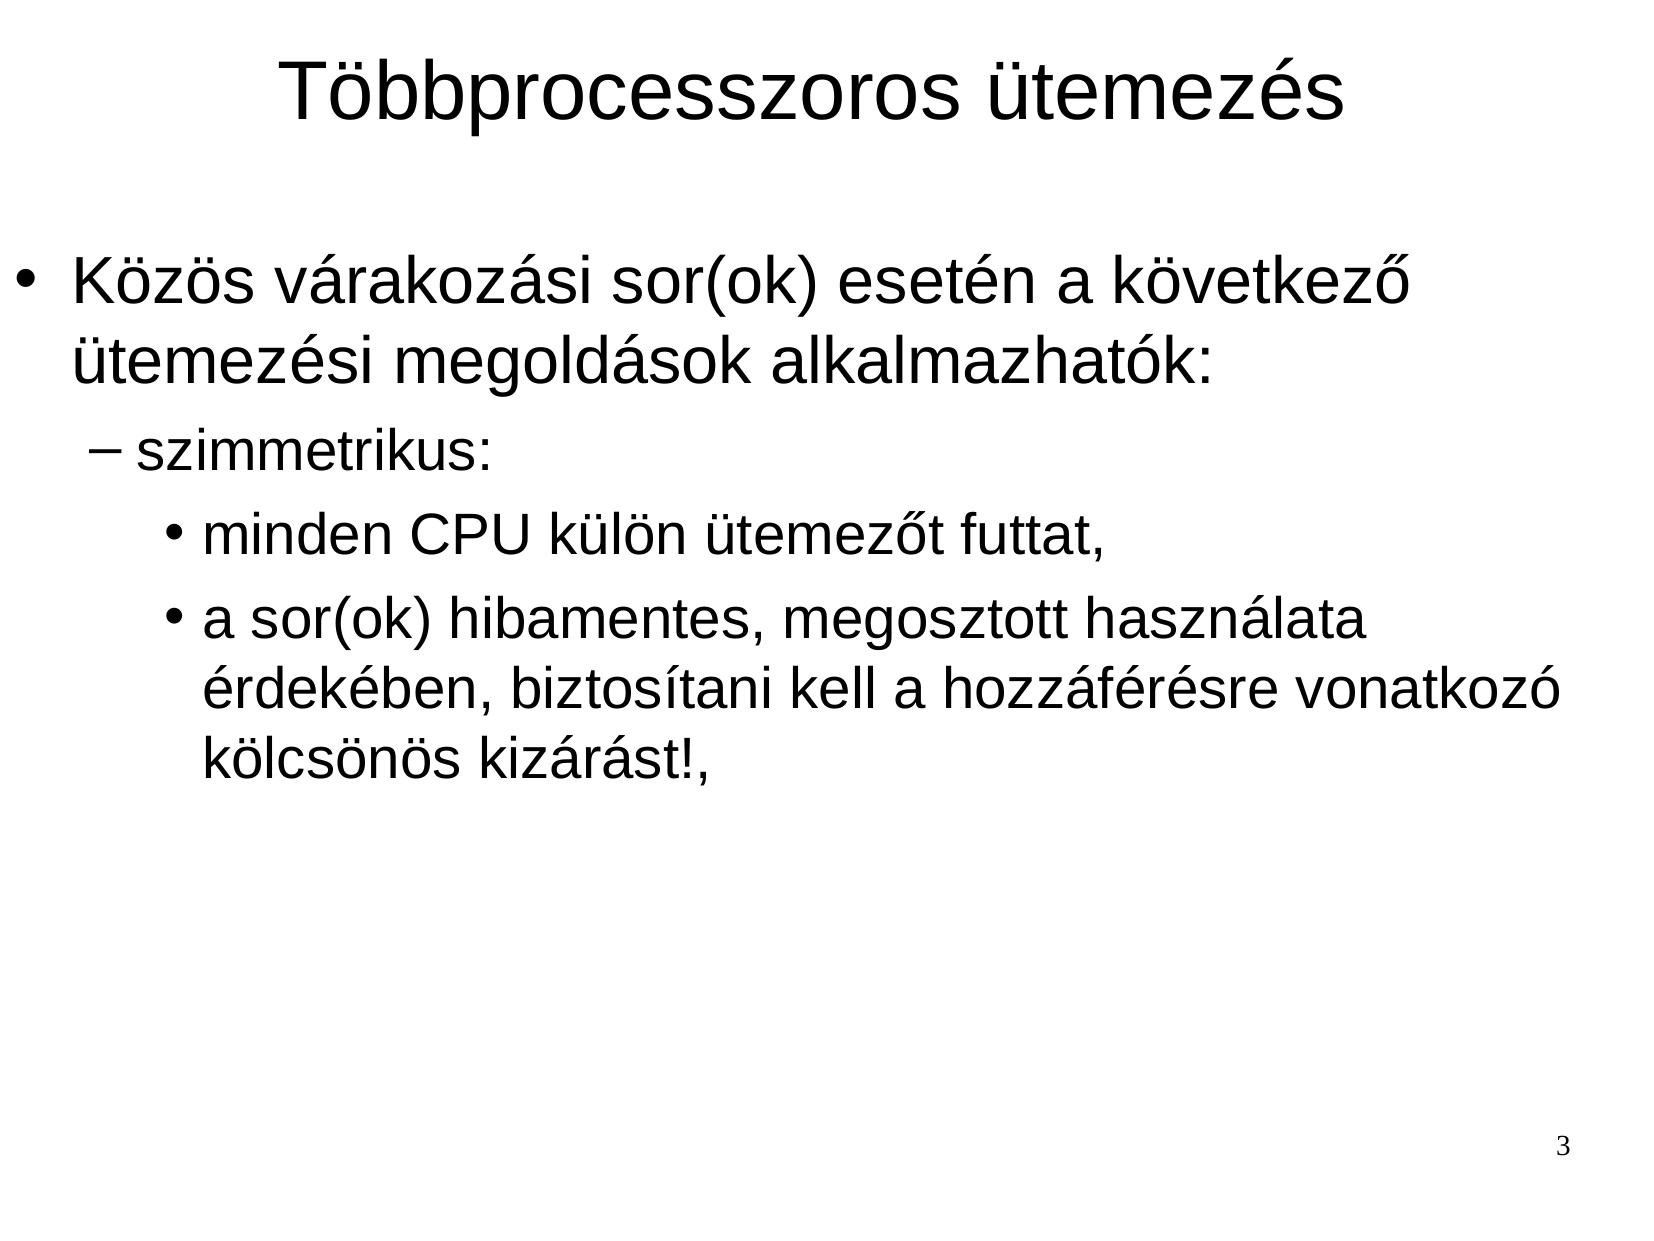

# Többprocesszoros ütemezés
Közös várakozási sor(ok) esetén a következő ütemezési megoldások alkalmazhatók:
szimmetrikus:
minden CPU külön ütemezőt futtat,
a sor(ok) hibamentes, megosztott használata érdekében, biztosítani kell a hozzáférésre vonatkozó kölcsönös kizárást!,
3